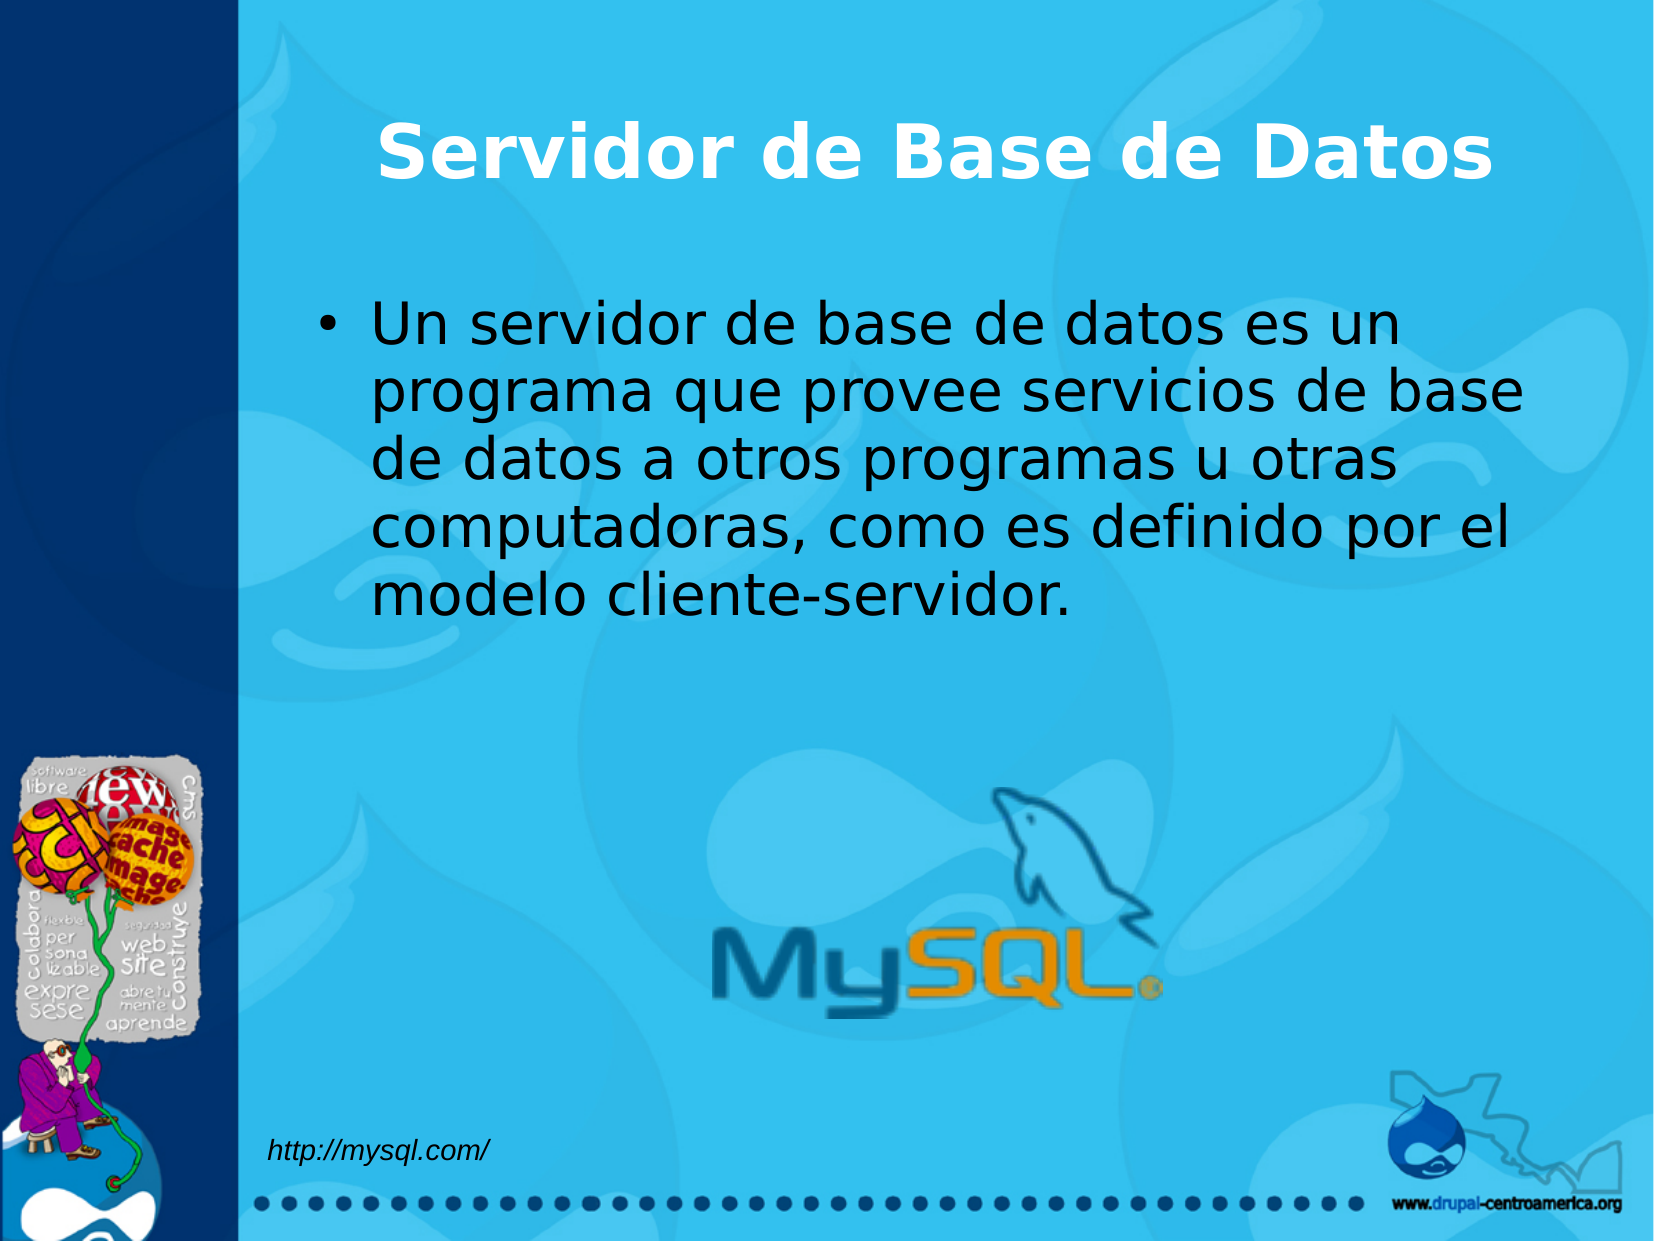

# Servidor de Base de Datos
Un servidor de base de datos es un programa que provee servicios de base de datos a otros programas u otras computadoras, como es definido por el modelo cliente-servidor.
http://mysql.com/